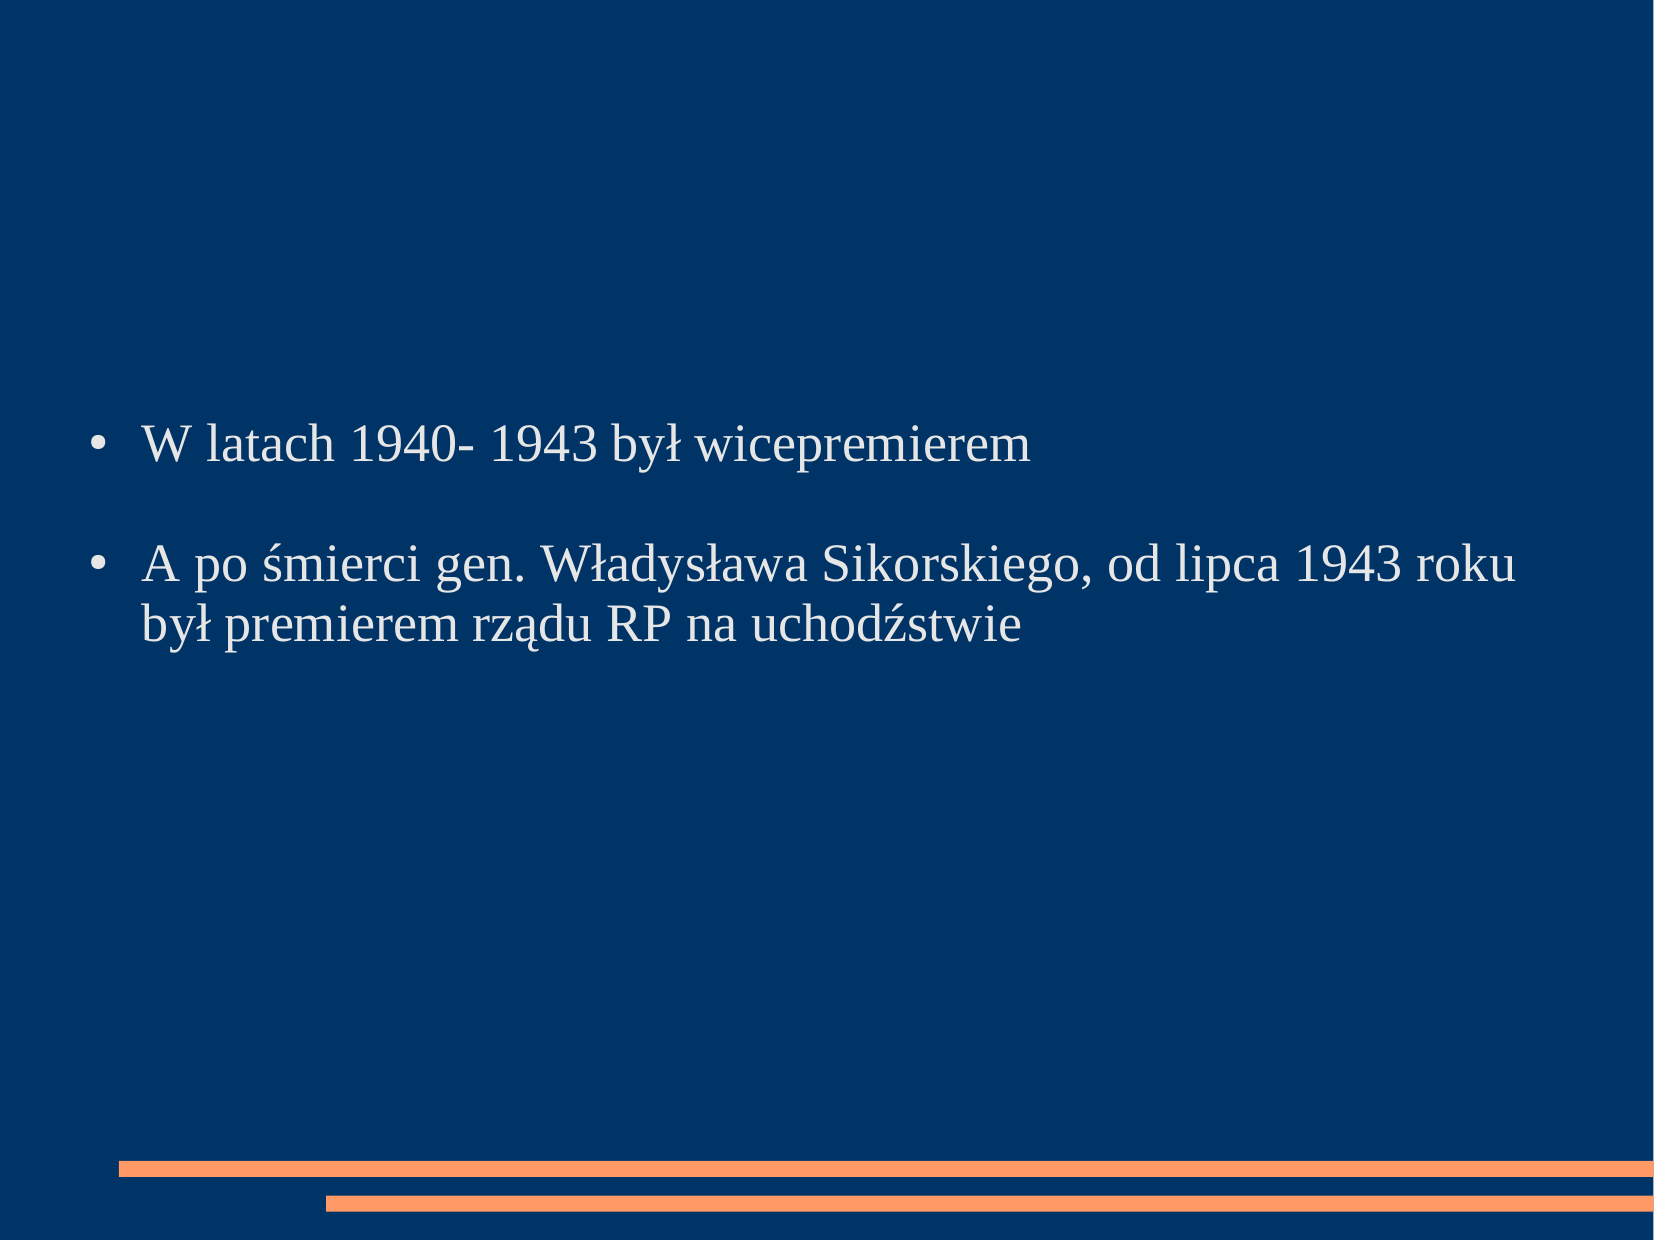

#
W latach 1940- 1943 był wicepremierem
A po śmierci gen. Władysława Sikorskiego, od lipca 1943 roku był premierem rządu RP na uchodźstwie